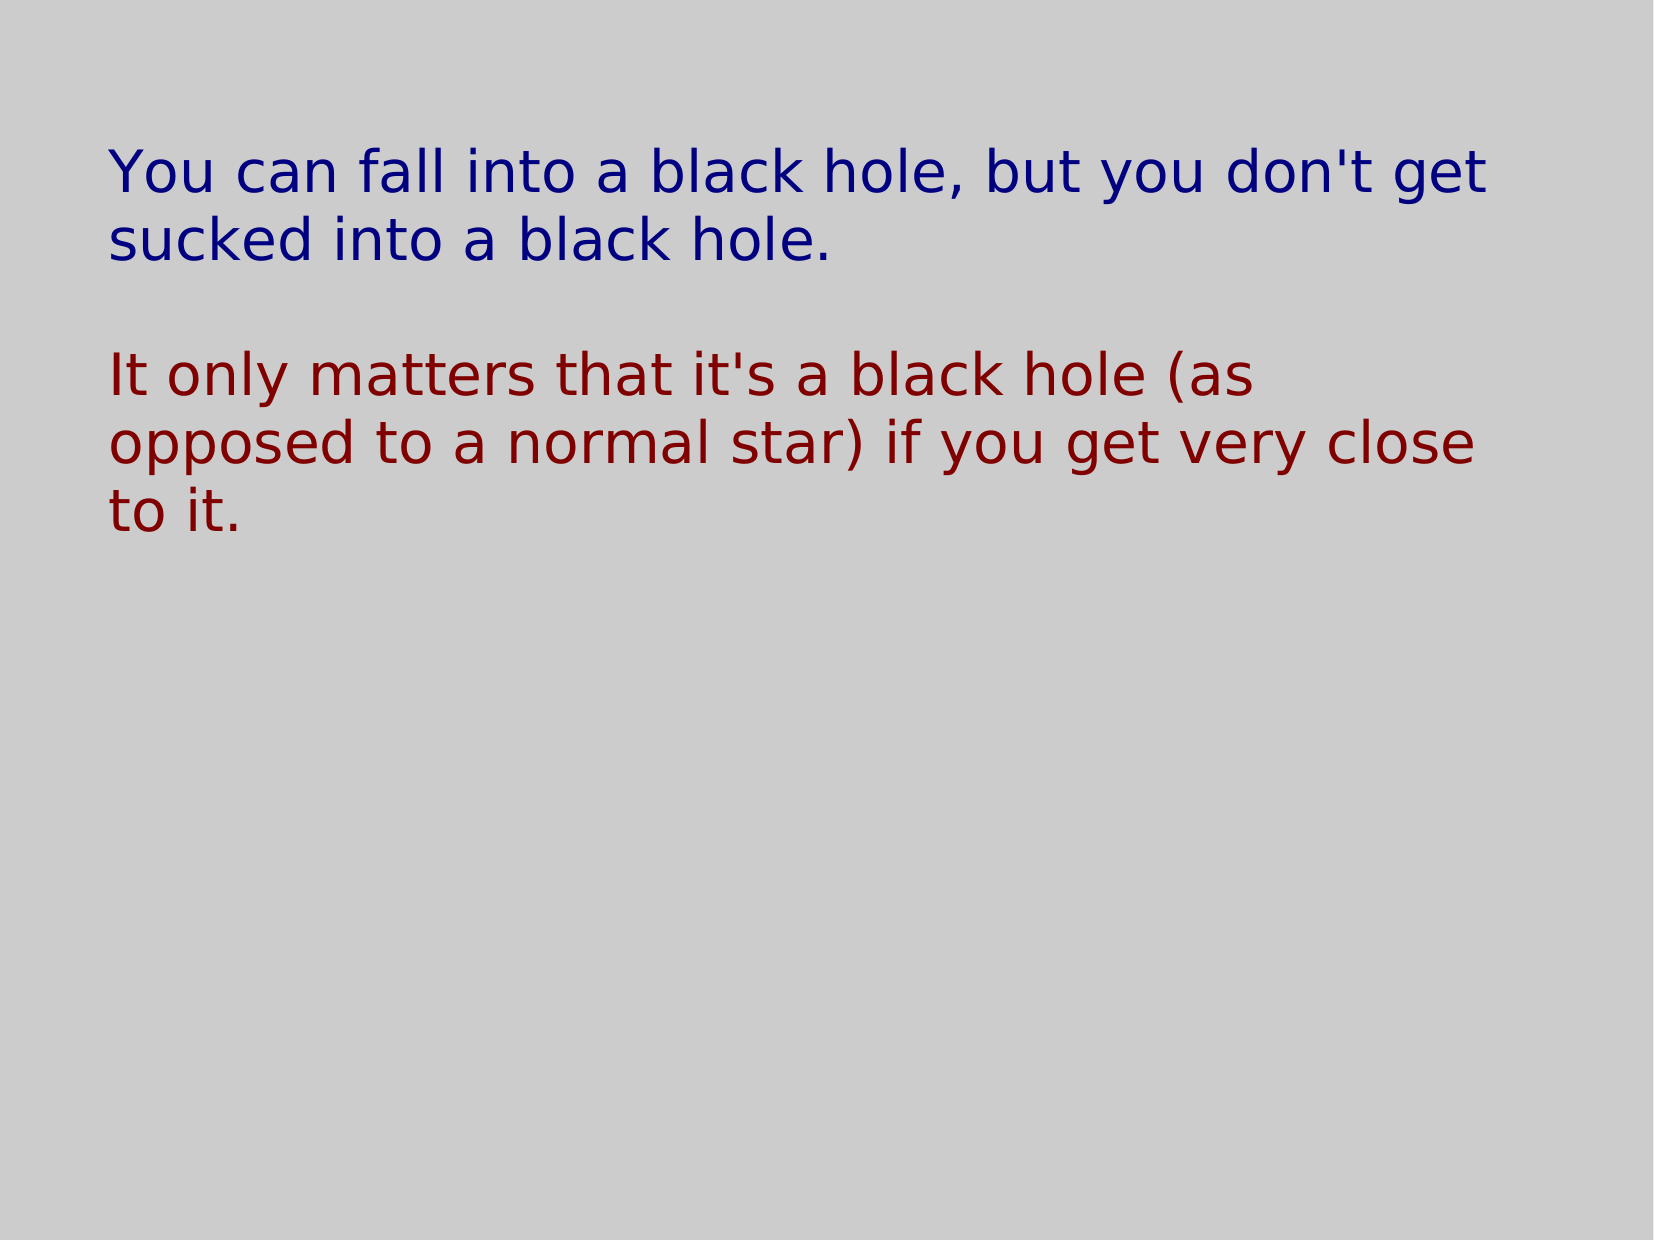

You can fall into a black hole, but you don't get sucked into a black hole.
It only matters that it's a black hole (as opposed to a normal star) if you get very close to it.